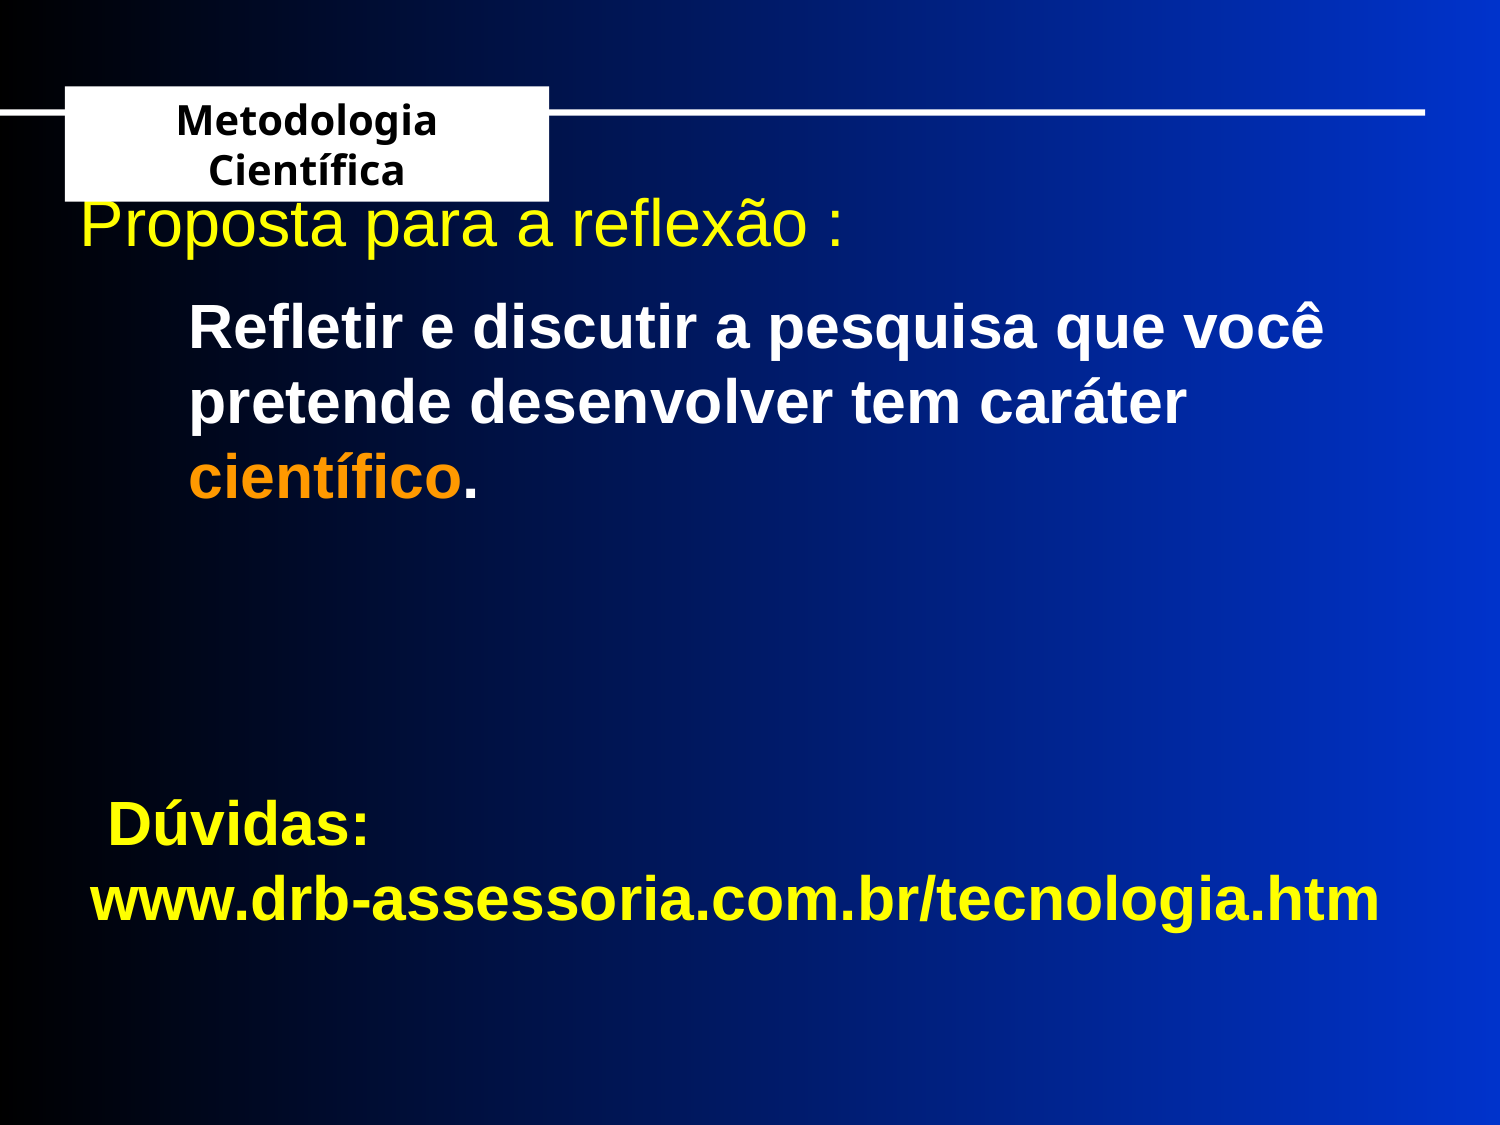

Metodologia Científica
Proposta para a reflexão :
 	Refletir e discutir a pesquisa que você pretende desenvolver tem caráter científico.
 Dúvidas:
www.drb-assessoria.com.br/tecnologia.htm